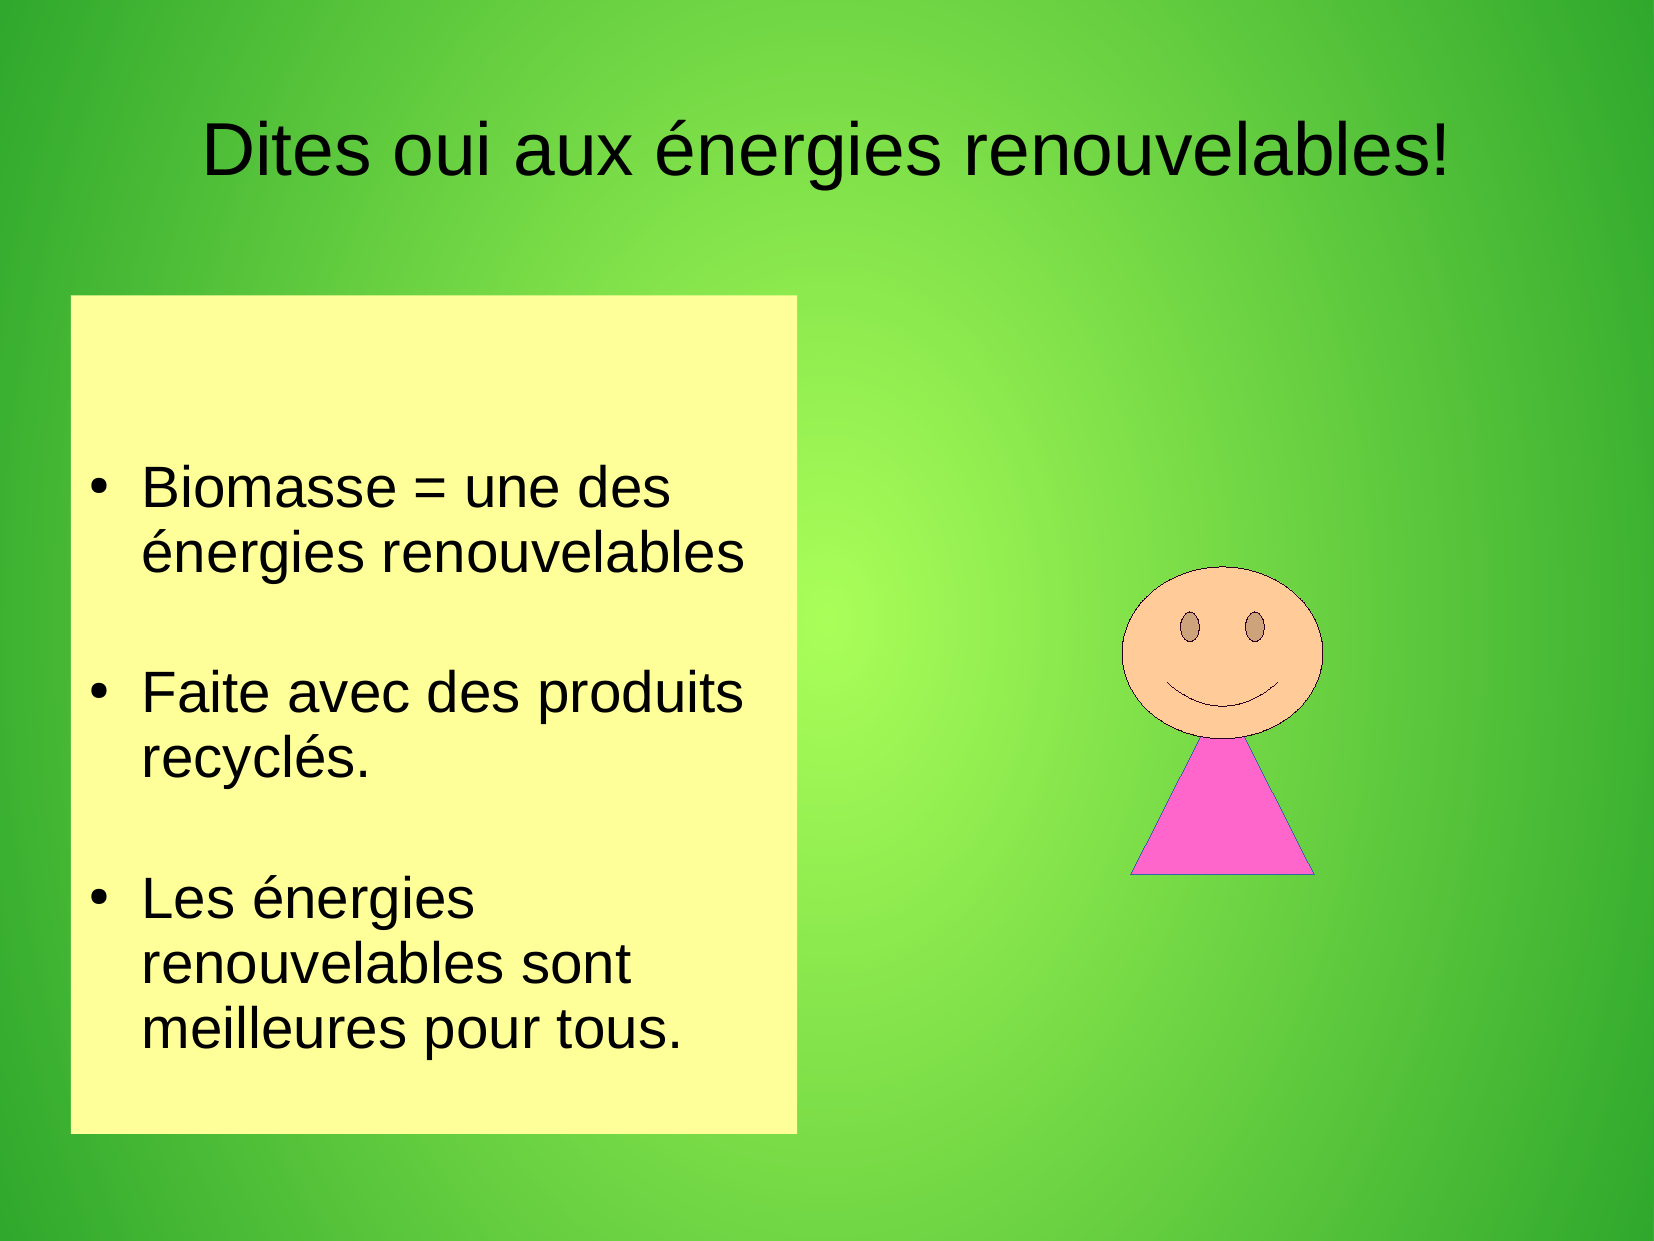

# Dites oui aux énergies renouvelables!
Biomasse = une des énergies renouvelables
Faite avec des produits recyclés.
Les énergies renouvelables sont meilleures pour tous.